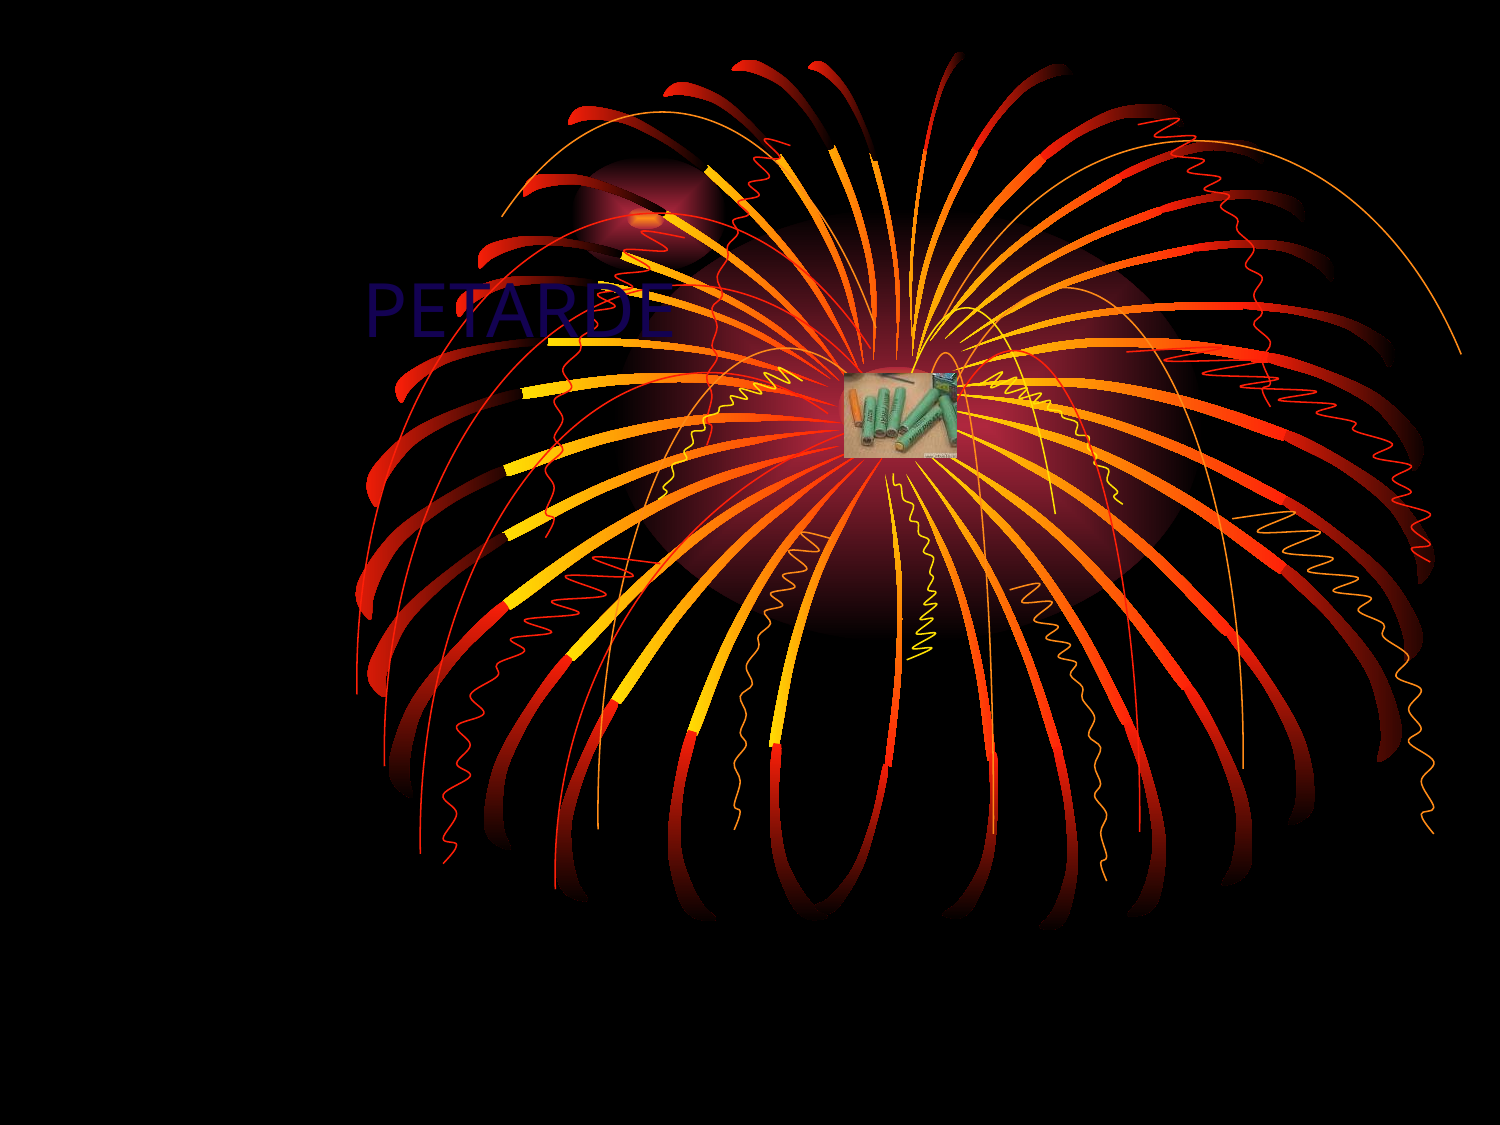

PETARDE
Sestavila Žan Gerden & Ermin Nikočević